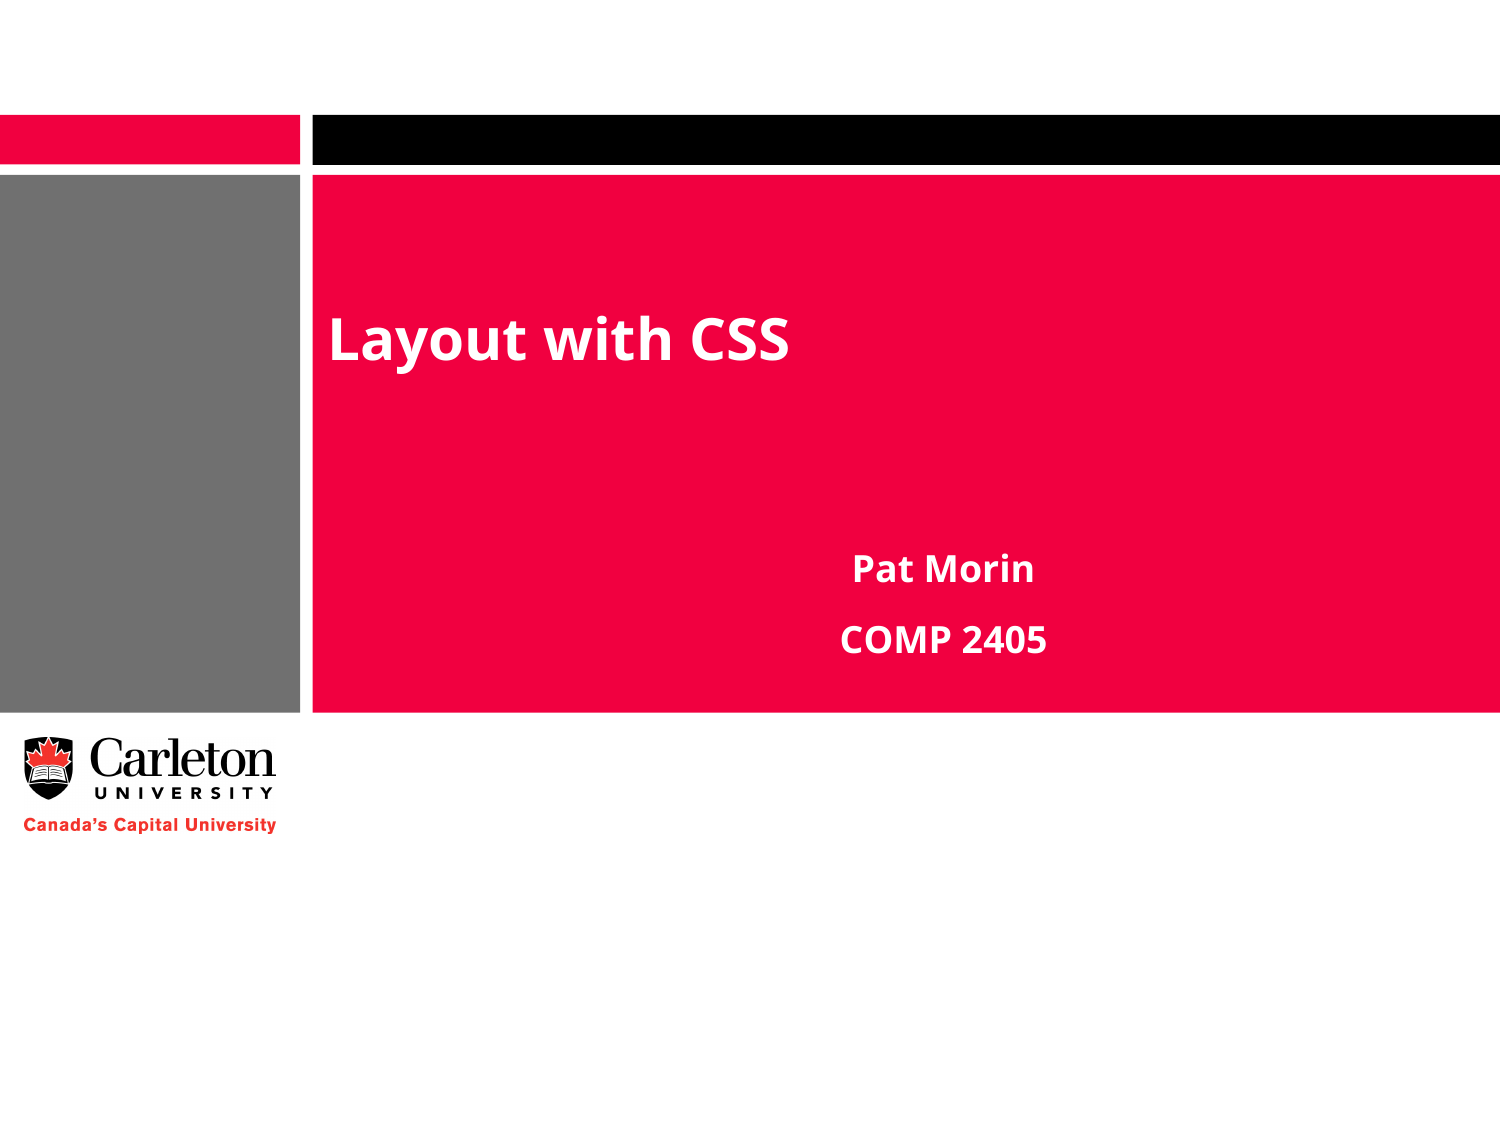

# Layout with CSS
Pat Morin
COMP 2405